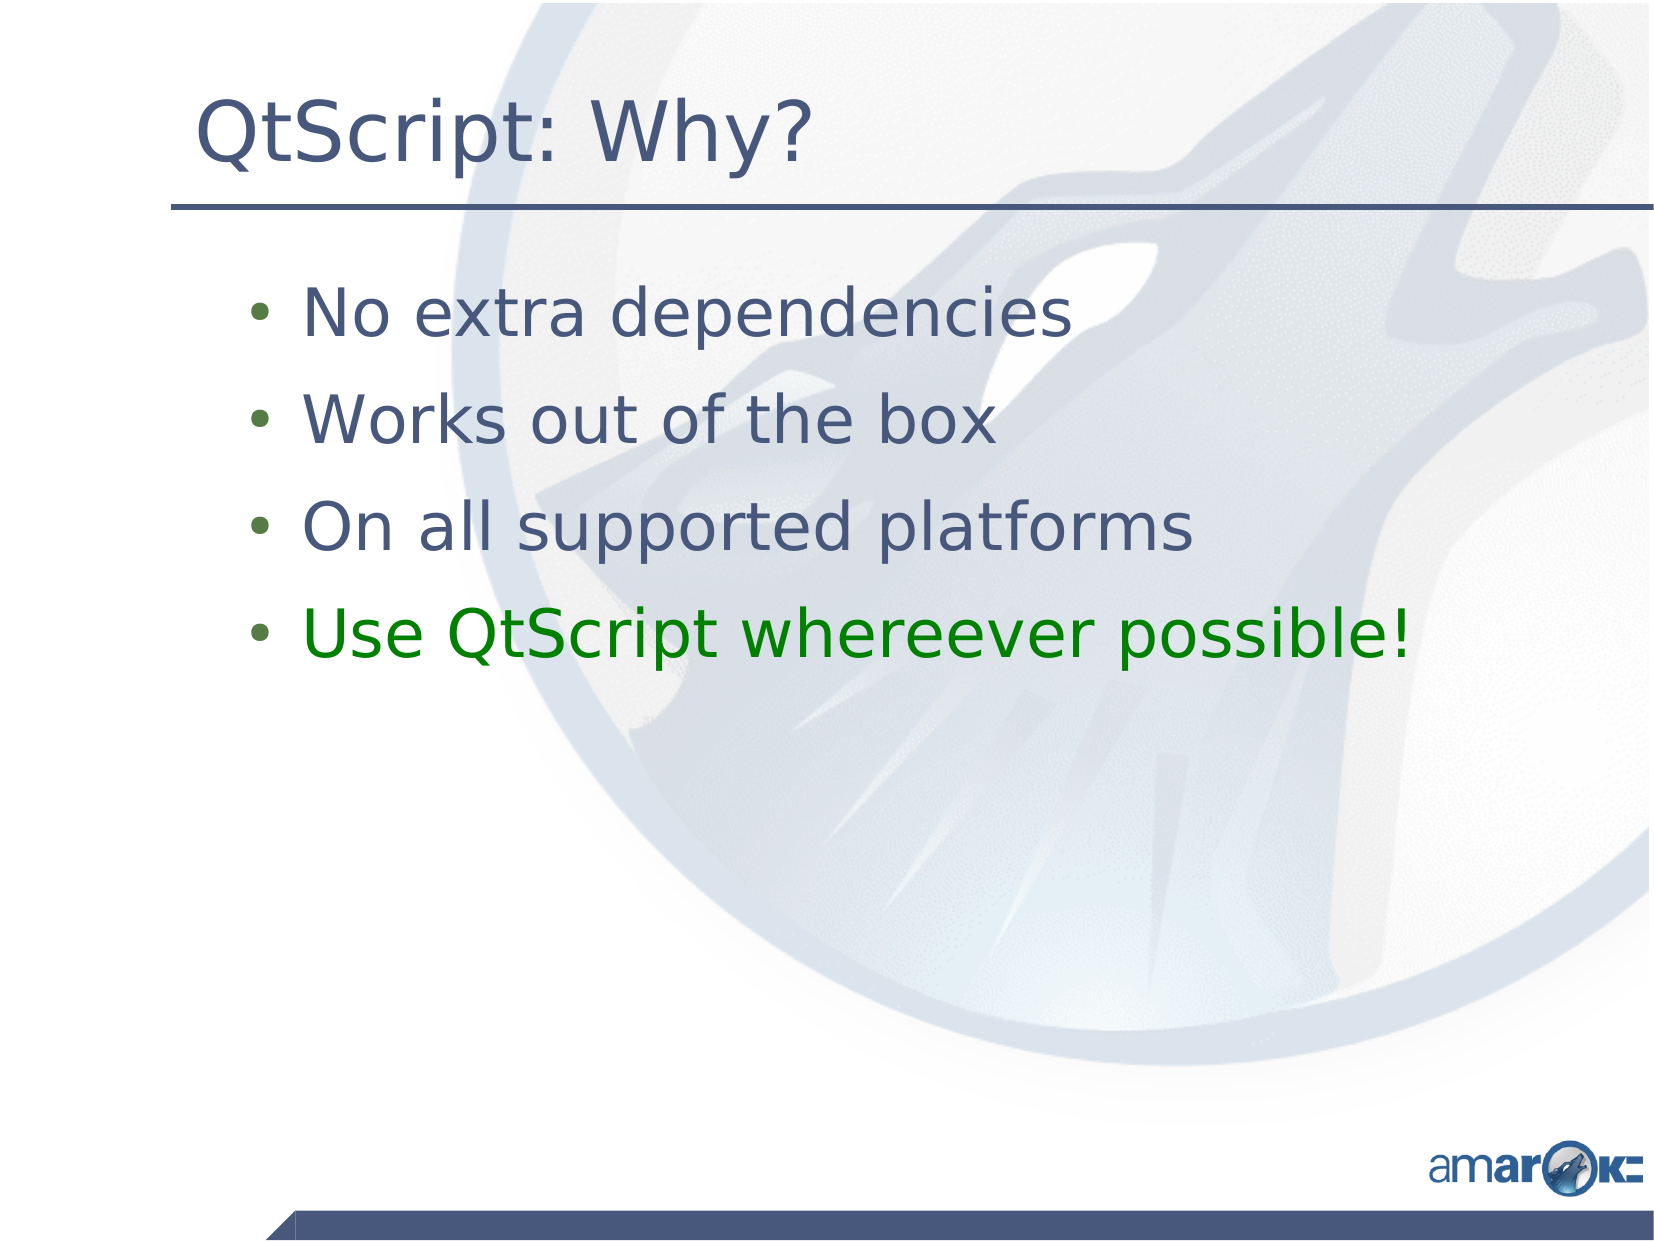

# QtScript: Why?
No extra dependencies
Works out of the box
On all supported platforms
Use QtScript whereever possible!